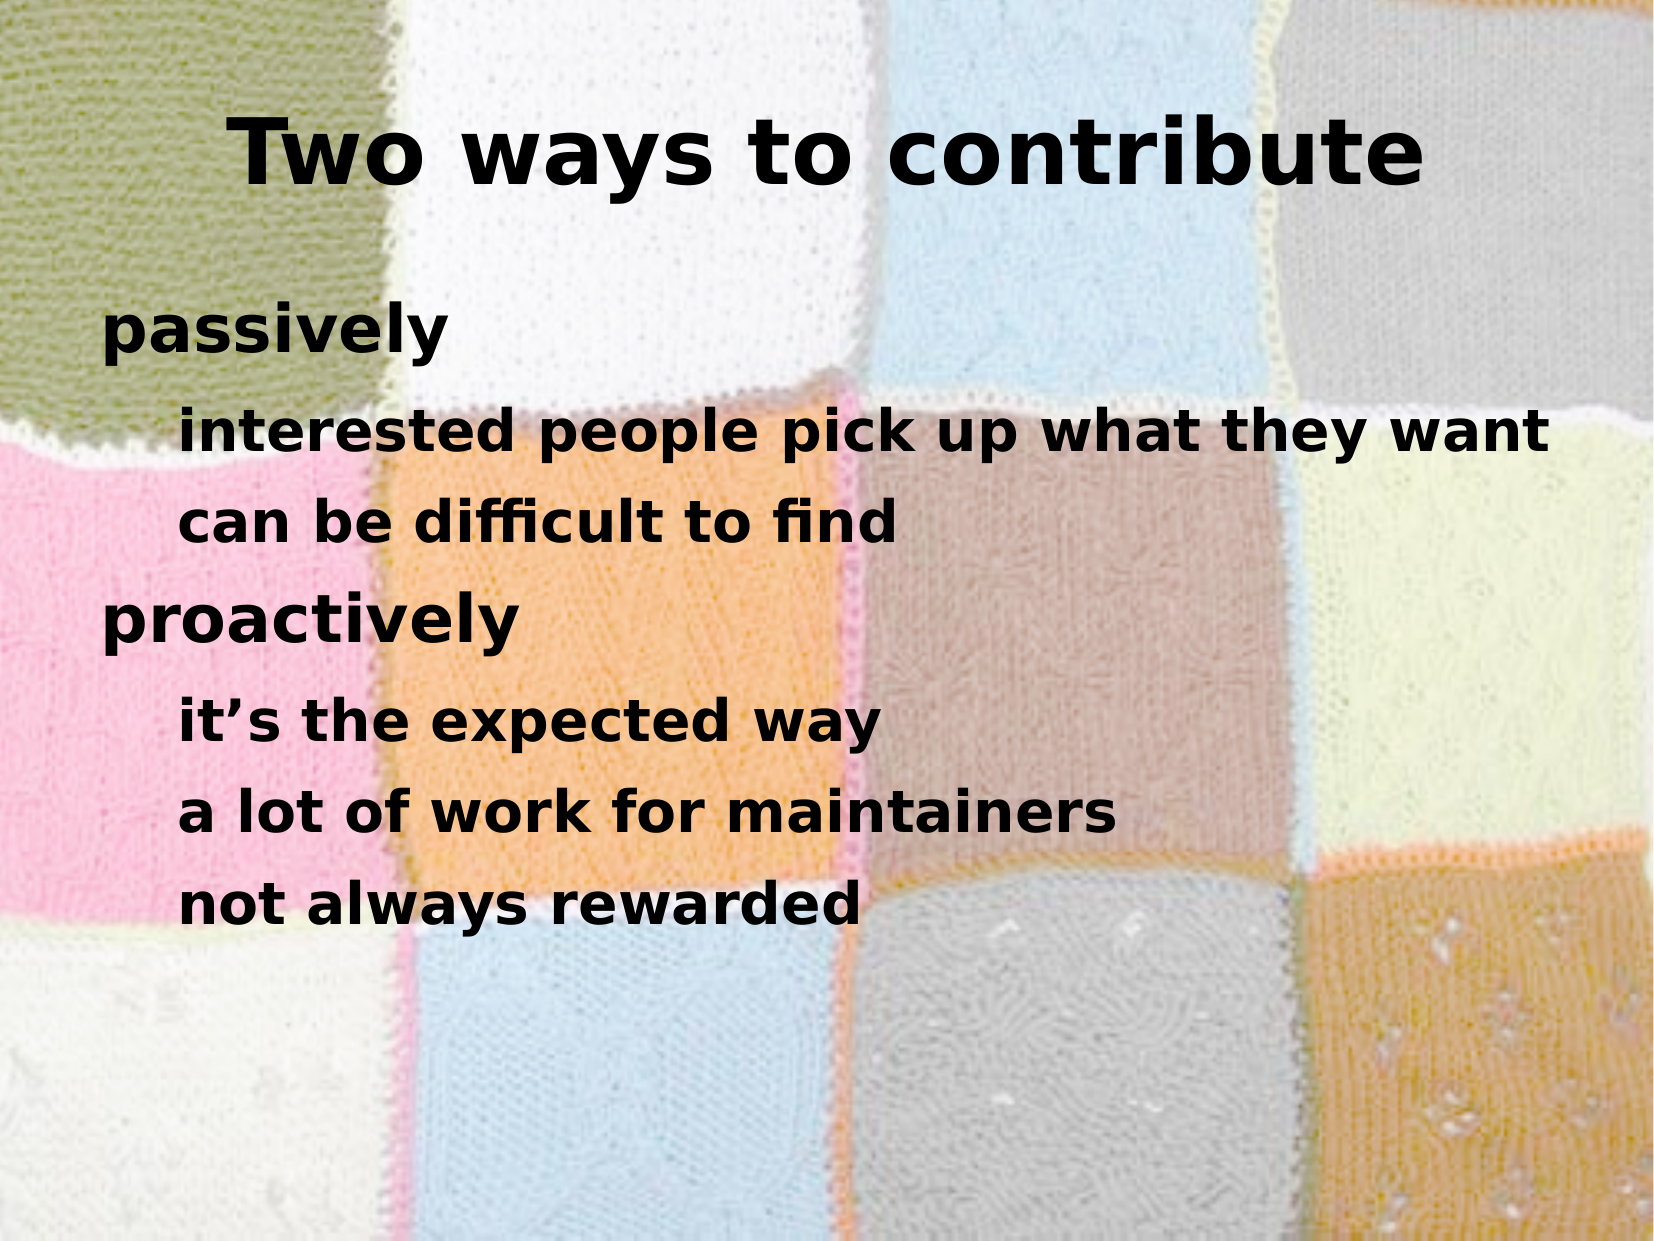

# Two ways to contribute
passively
interested people pick up what they want
can be difficult to find
proactively
it’s the expected way
a lot of work for maintainers
not always rewarded